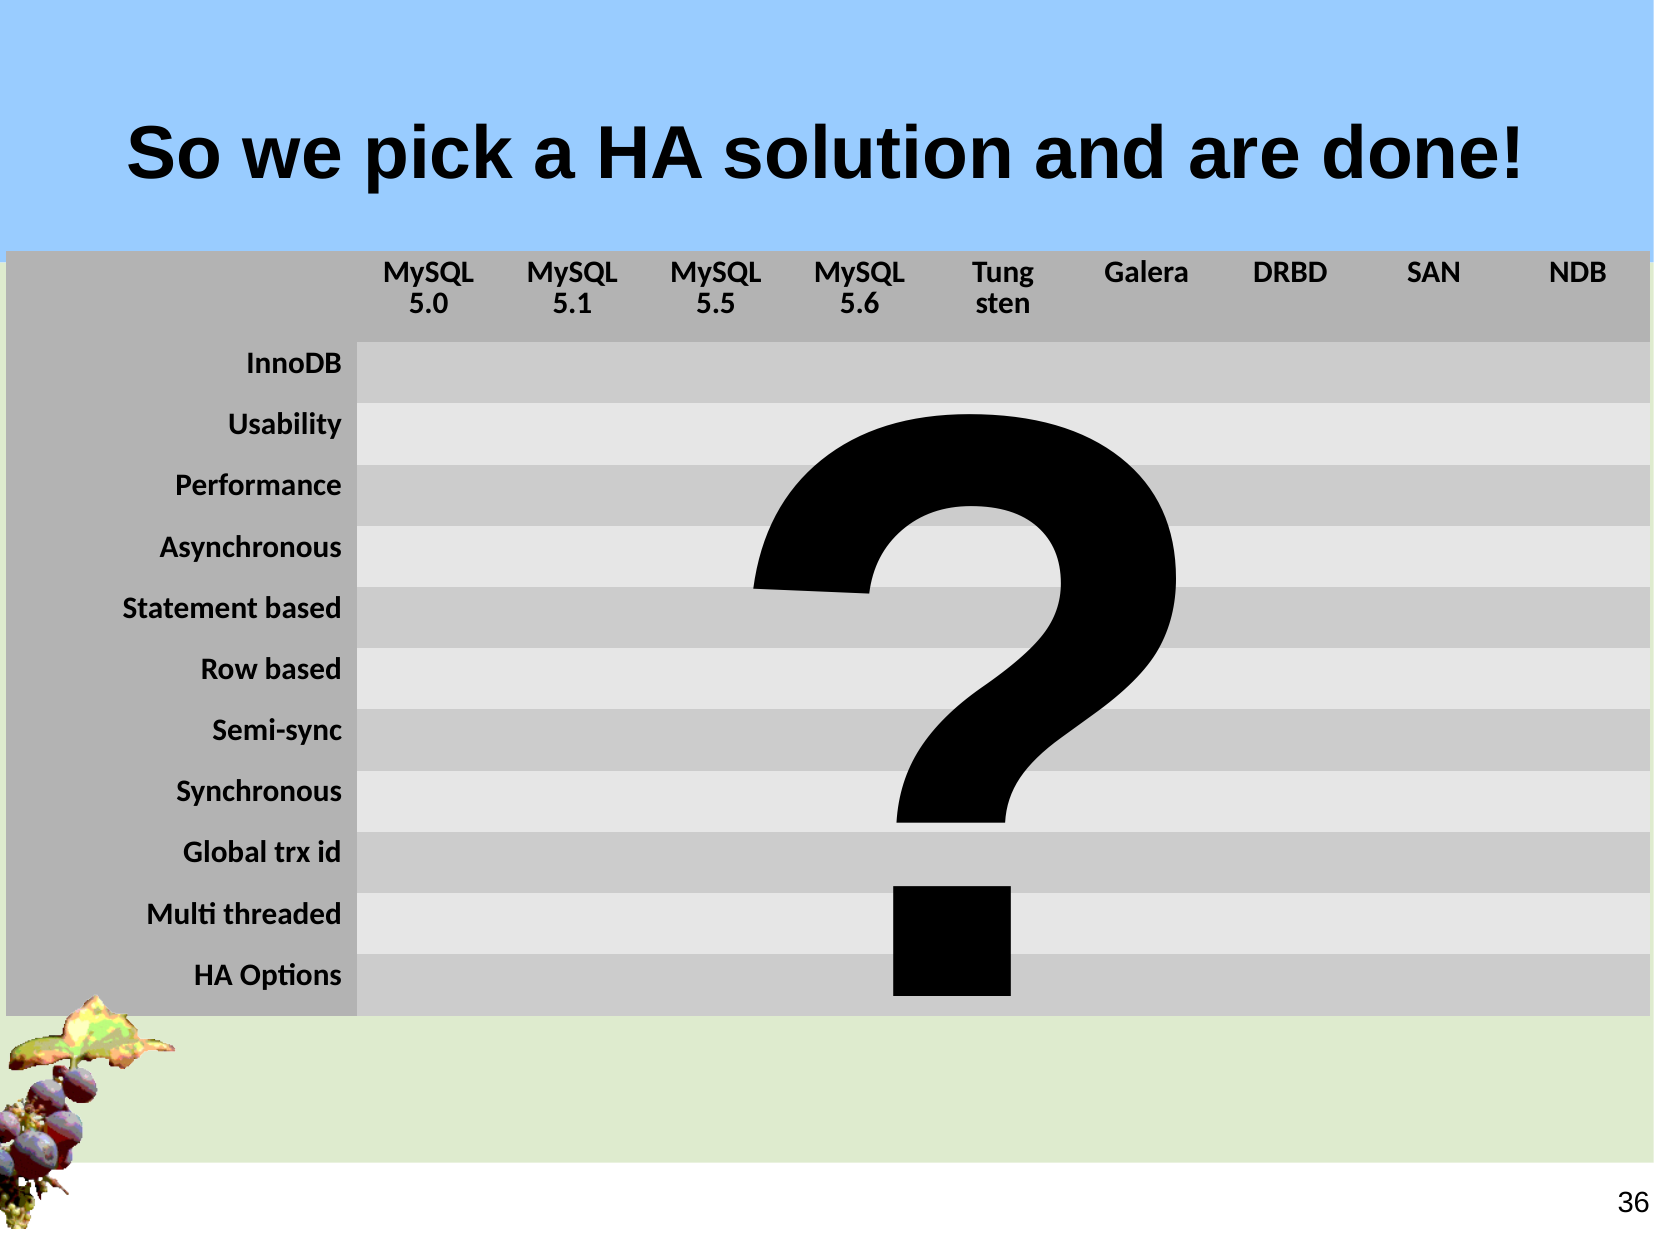

# So we pick a HA solution and are done!
?
| | MySQL 5.0 | MySQL 5.1 | MySQL 5.5 | MySQL 5.6 | Tung sten | Galera | DRBD | SAN | NDB |
| --- | --- | --- | --- | --- | --- | --- | --- | --- | --- |
| InnoDB | | | | | | | | | |
| Usability | | | | | | | | | |
| Performance | | | | | | | | | |
| Asynchronous | | | | | | | | | |
| Statement based | | | | | | | | | |
| Row based | | | | | | | | | |
| Semi-sync | | | | | | | | | |
| Synchronous | | | | | | | | | |
| Global trx id | | | | | | | | | |
| Multi threaded | | | | | | | | | |
| HA Options | | | | | | | | | |
36